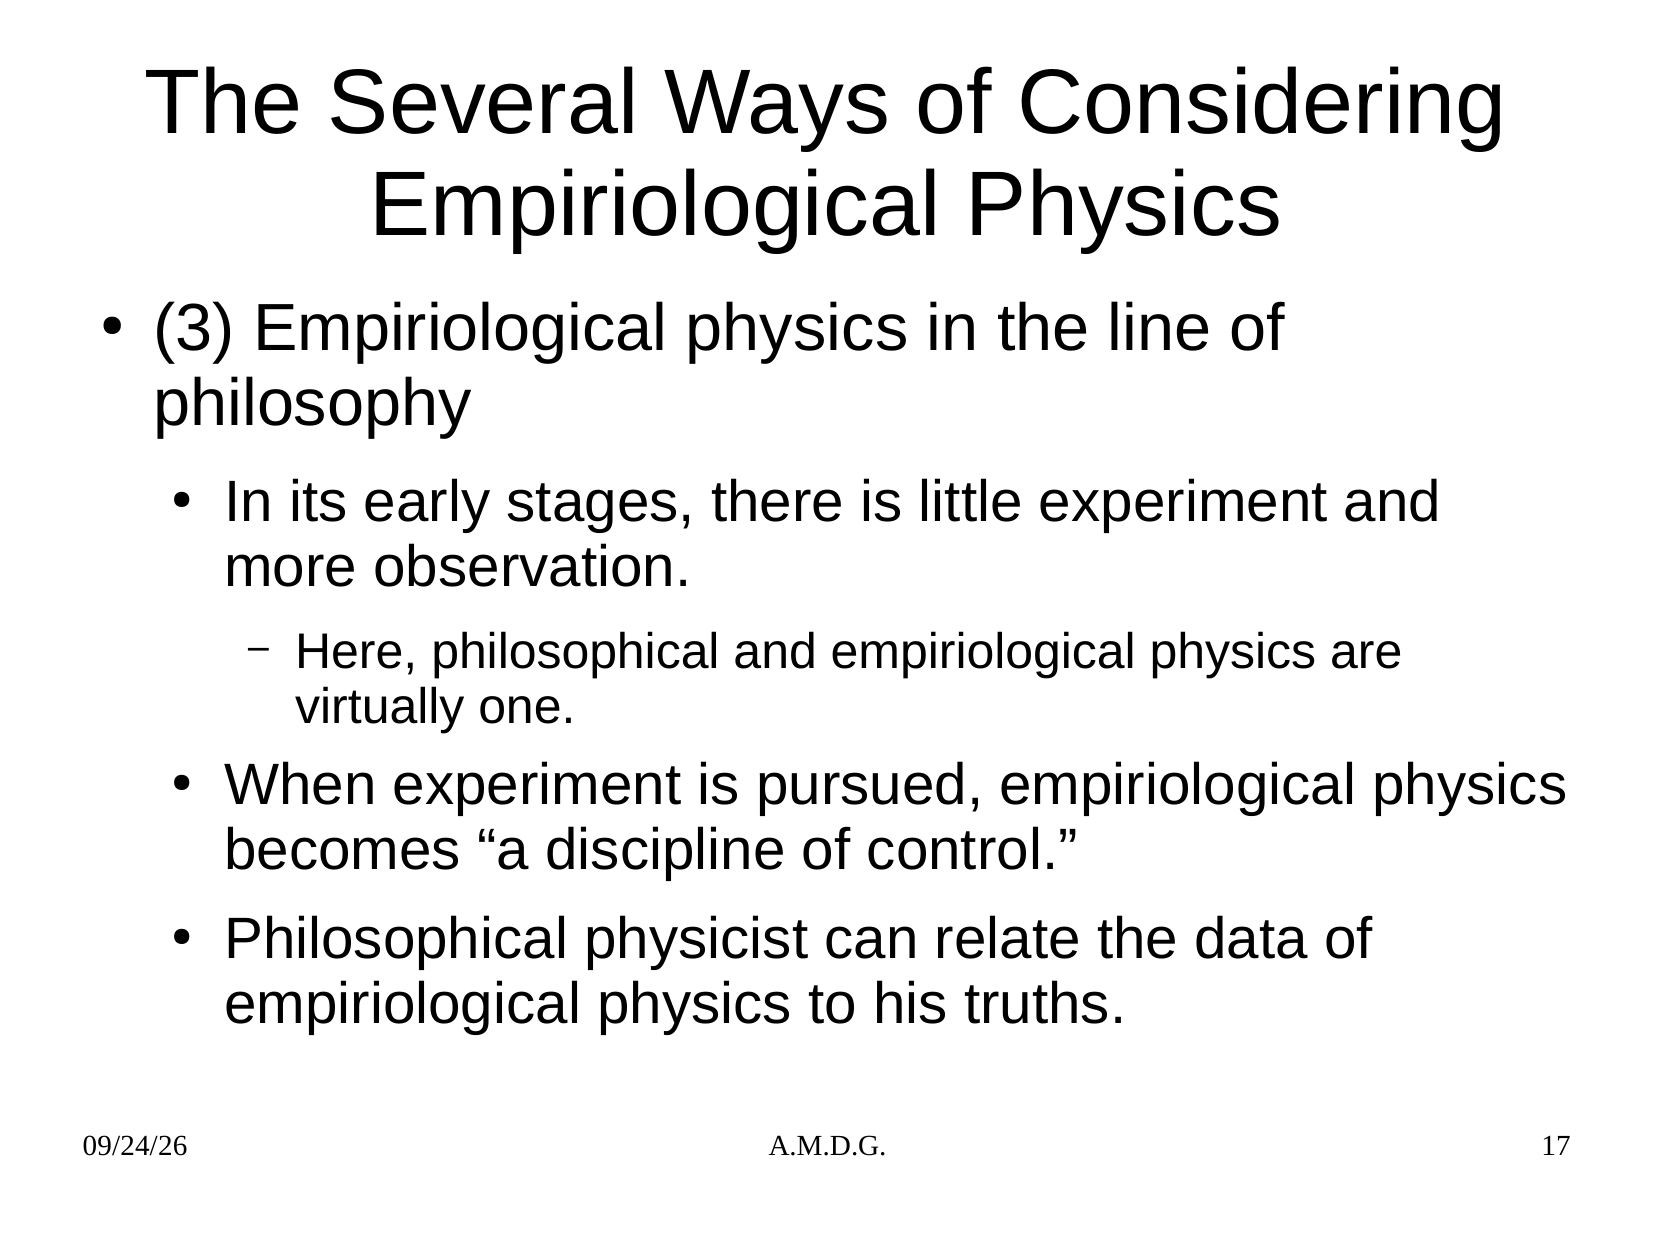

# The Several Ways of Considering Empiriological Physics
(3) Empiriological physics in the line of philosophy
In its early stages, there is little experiment and more observation.
Here, philosophical and empiriological physics are virtually one.
When experiment is pursued, empiriological physics becomes “a discipline of control.”
Philosophical physicist can relate the data of empiriological physics to his truths.
`
A.M.D.G.
17